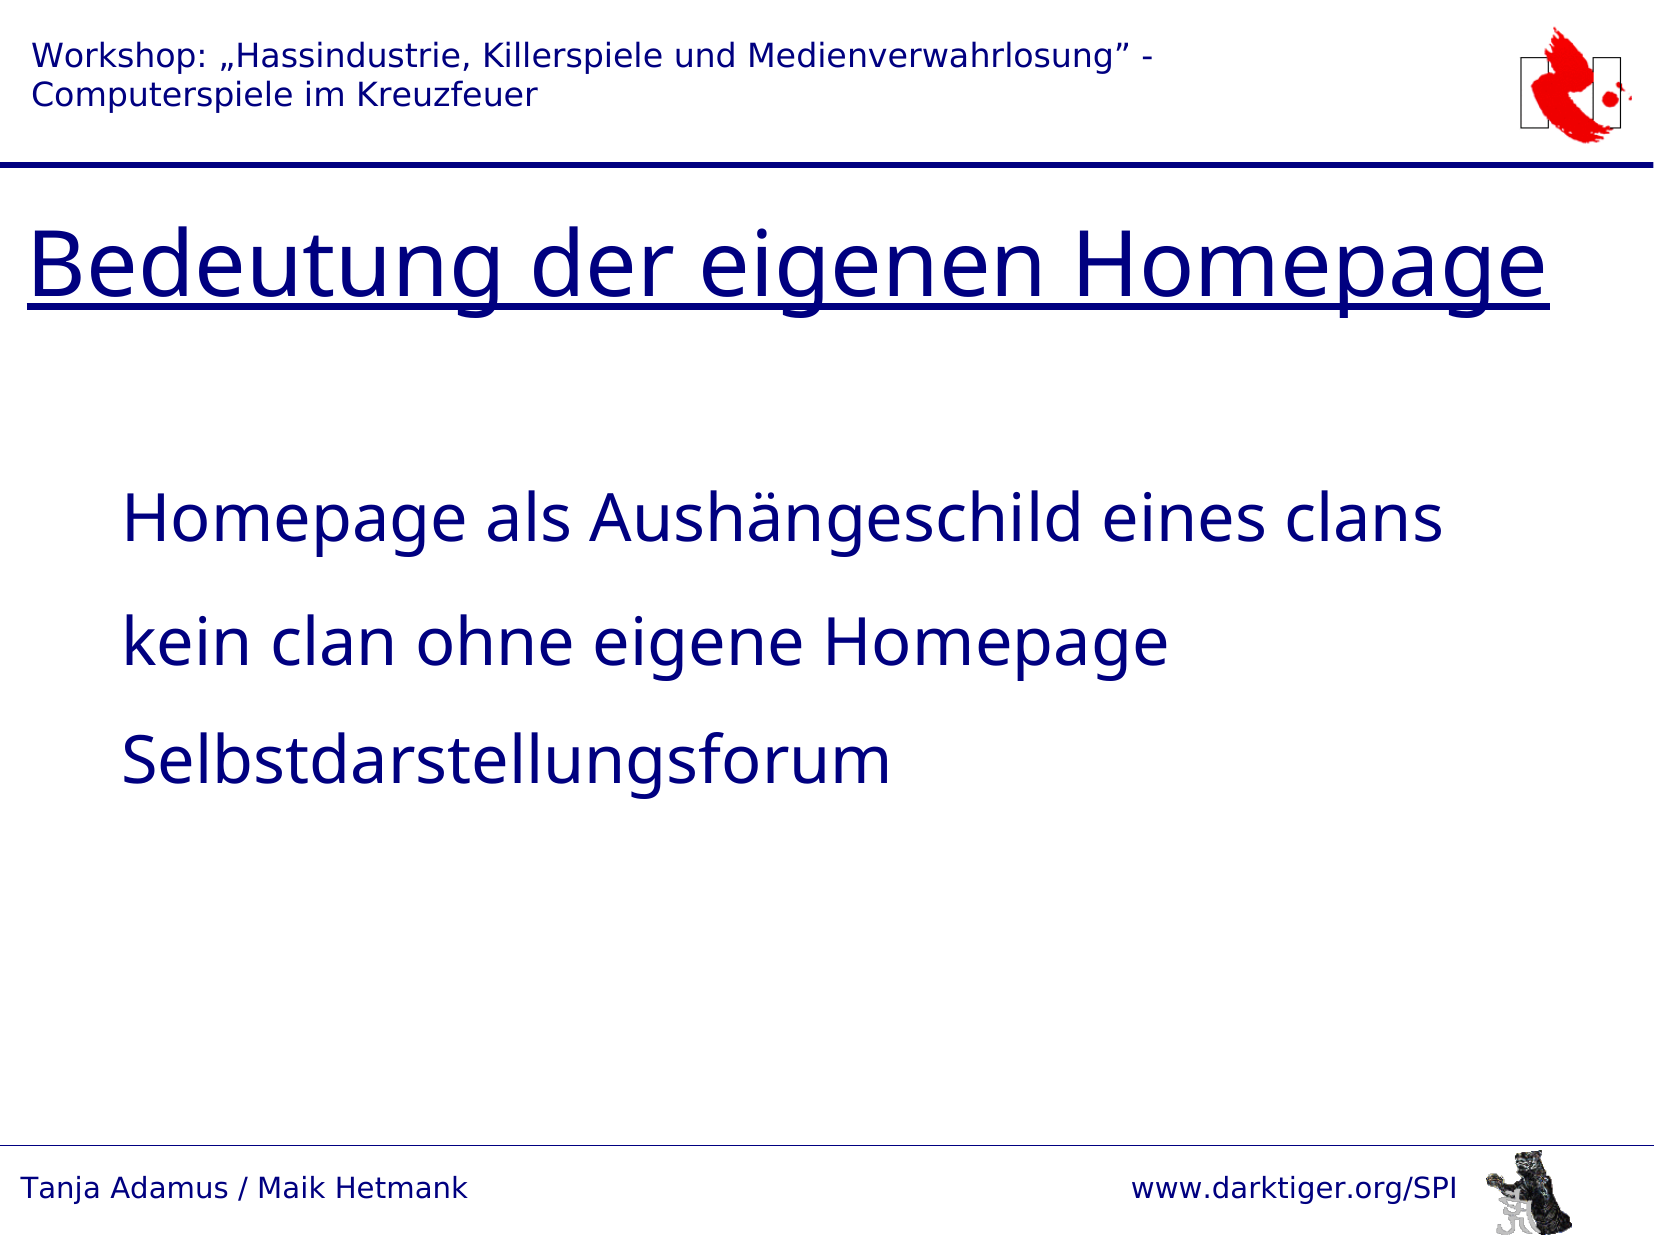

Workshop: „Hassindustrie, Killerspiele und Medienverwahrlosung” - Computerspiele im Kreuzfeuer
Bedeutung der eigenen Homepage
Homepage als Aushängeschild eines clans
kein clan ohne eigene Homepage
Selbstdarstellungsforum